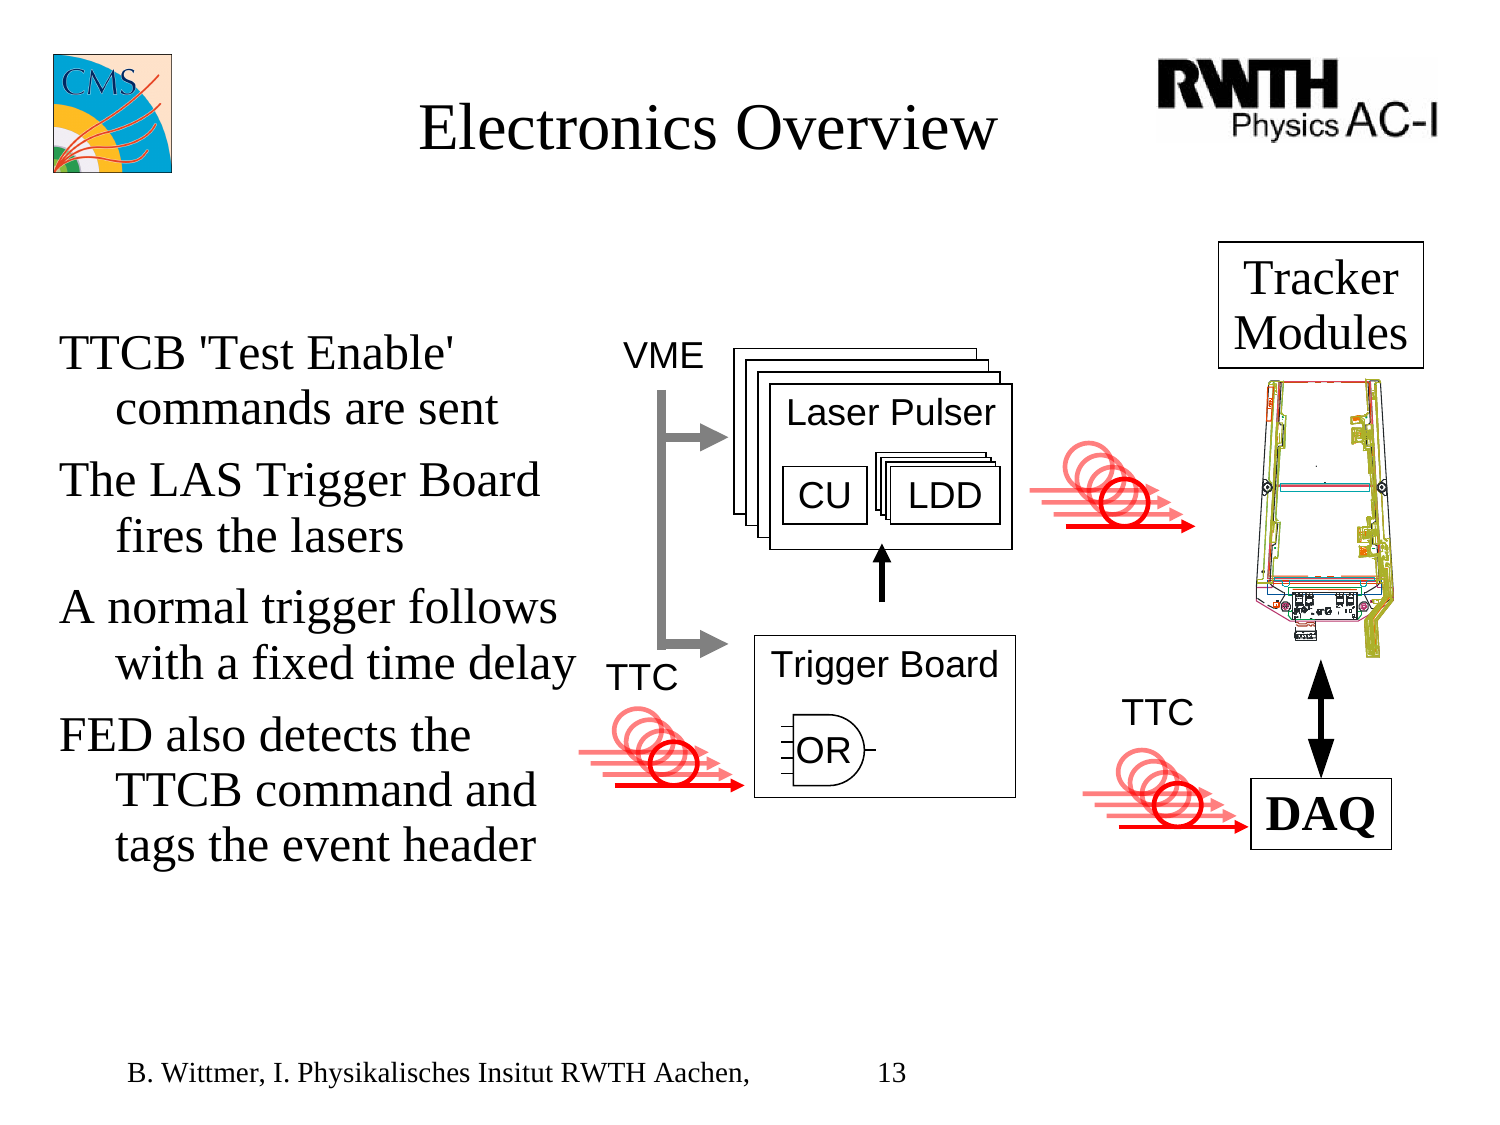

# Electronics Overview
Tracker
Modules
VME
Laser Pulser
CU
LDD
Laser Pulser
CU
LDD
Laser Pulser
CU
LDD
Laser Pulser
LDD
LDD
LDD
LDD
CU
Trigger Board
OR
TTC
TTC
DAQ
TTCB 'Test Enable' commands are sent
The LAS Trigger Board fires the lasers
A normal trigger follows with a fixed time delay
FED also detects the TTCB command and tags the event header